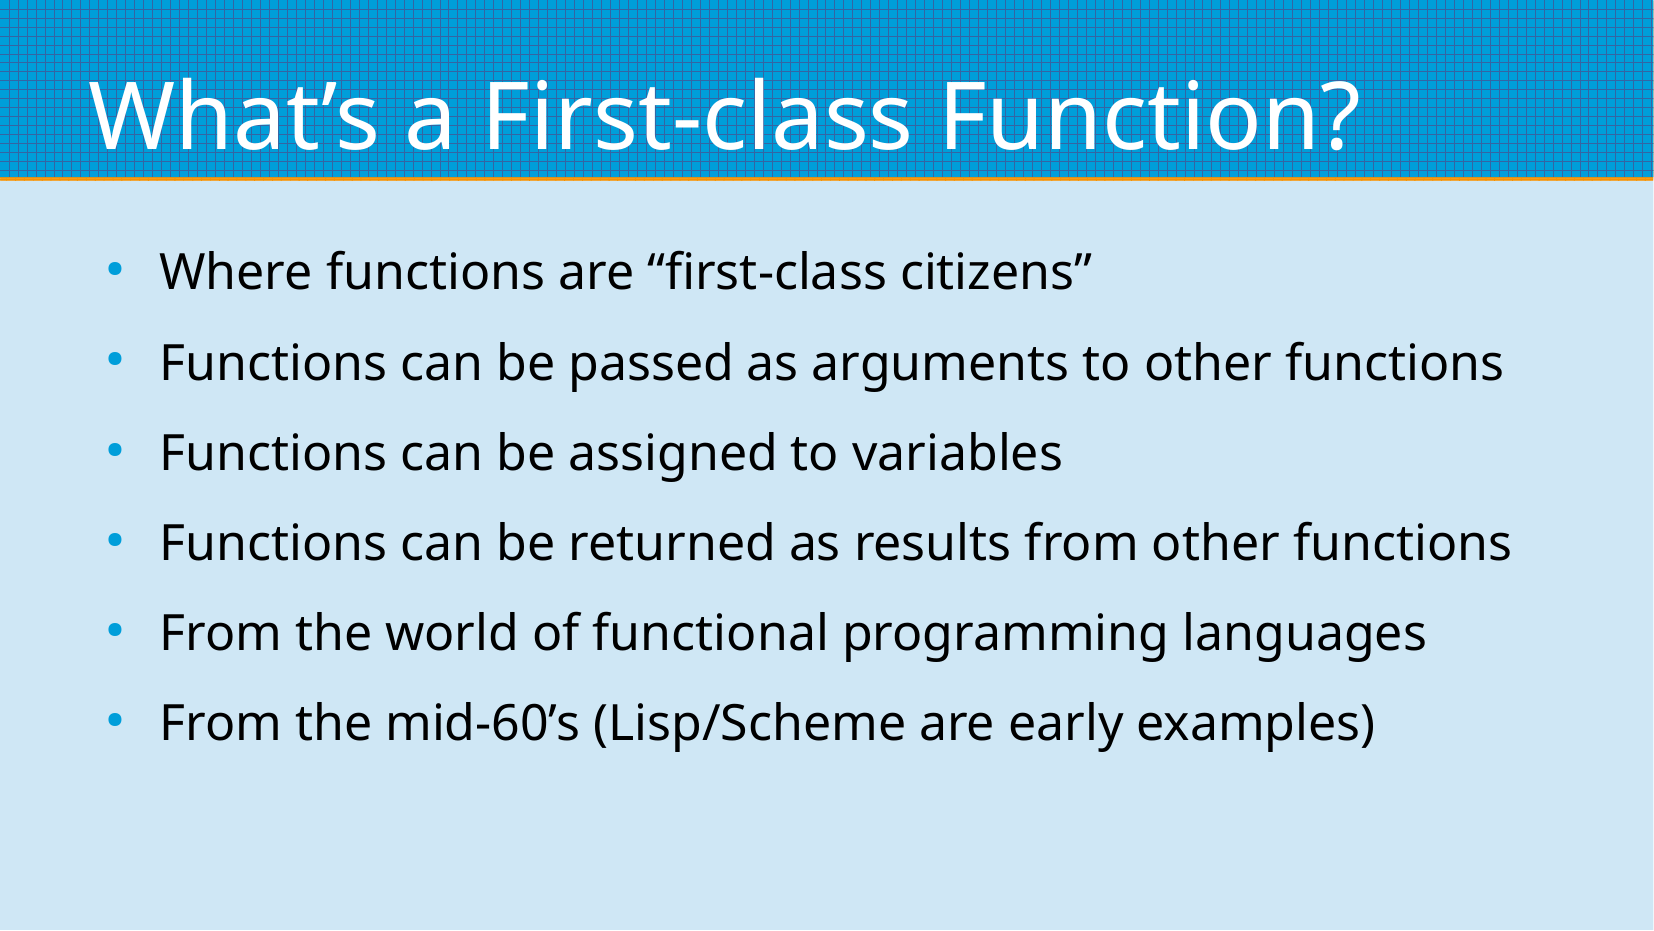

# What’s a First-class Function?
Where functions are “first-class citizens”
Functions can be passed as arguments to other functions
Functions can be assigned to variables
Functions can be returned as results from other functions
From the world of functional programming languages
From the mid-60’s (Lisp/Scheme are early examples)